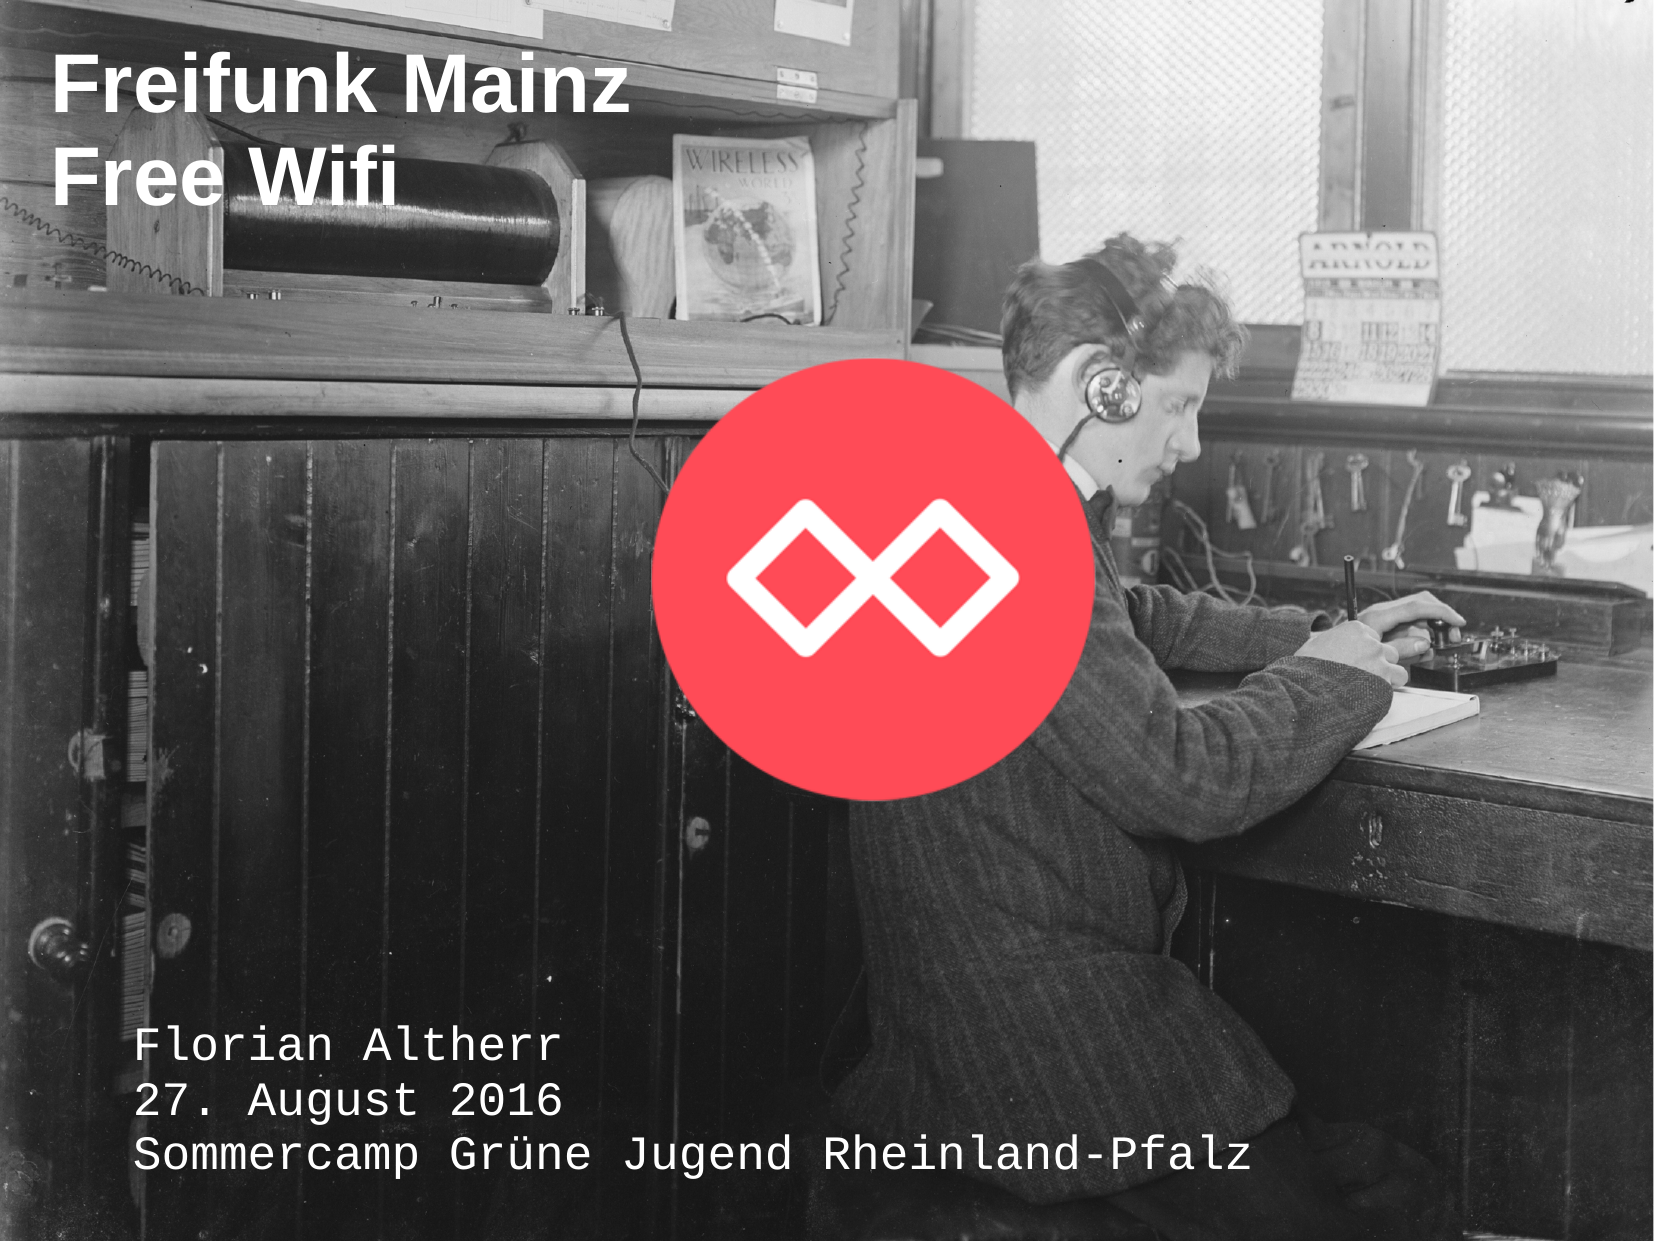

f
Freifunk Mainz
Free Wifi
Florian Altherr
27. August 2016
Sommercamp Grüne Jugend Rheinland-Pfalz